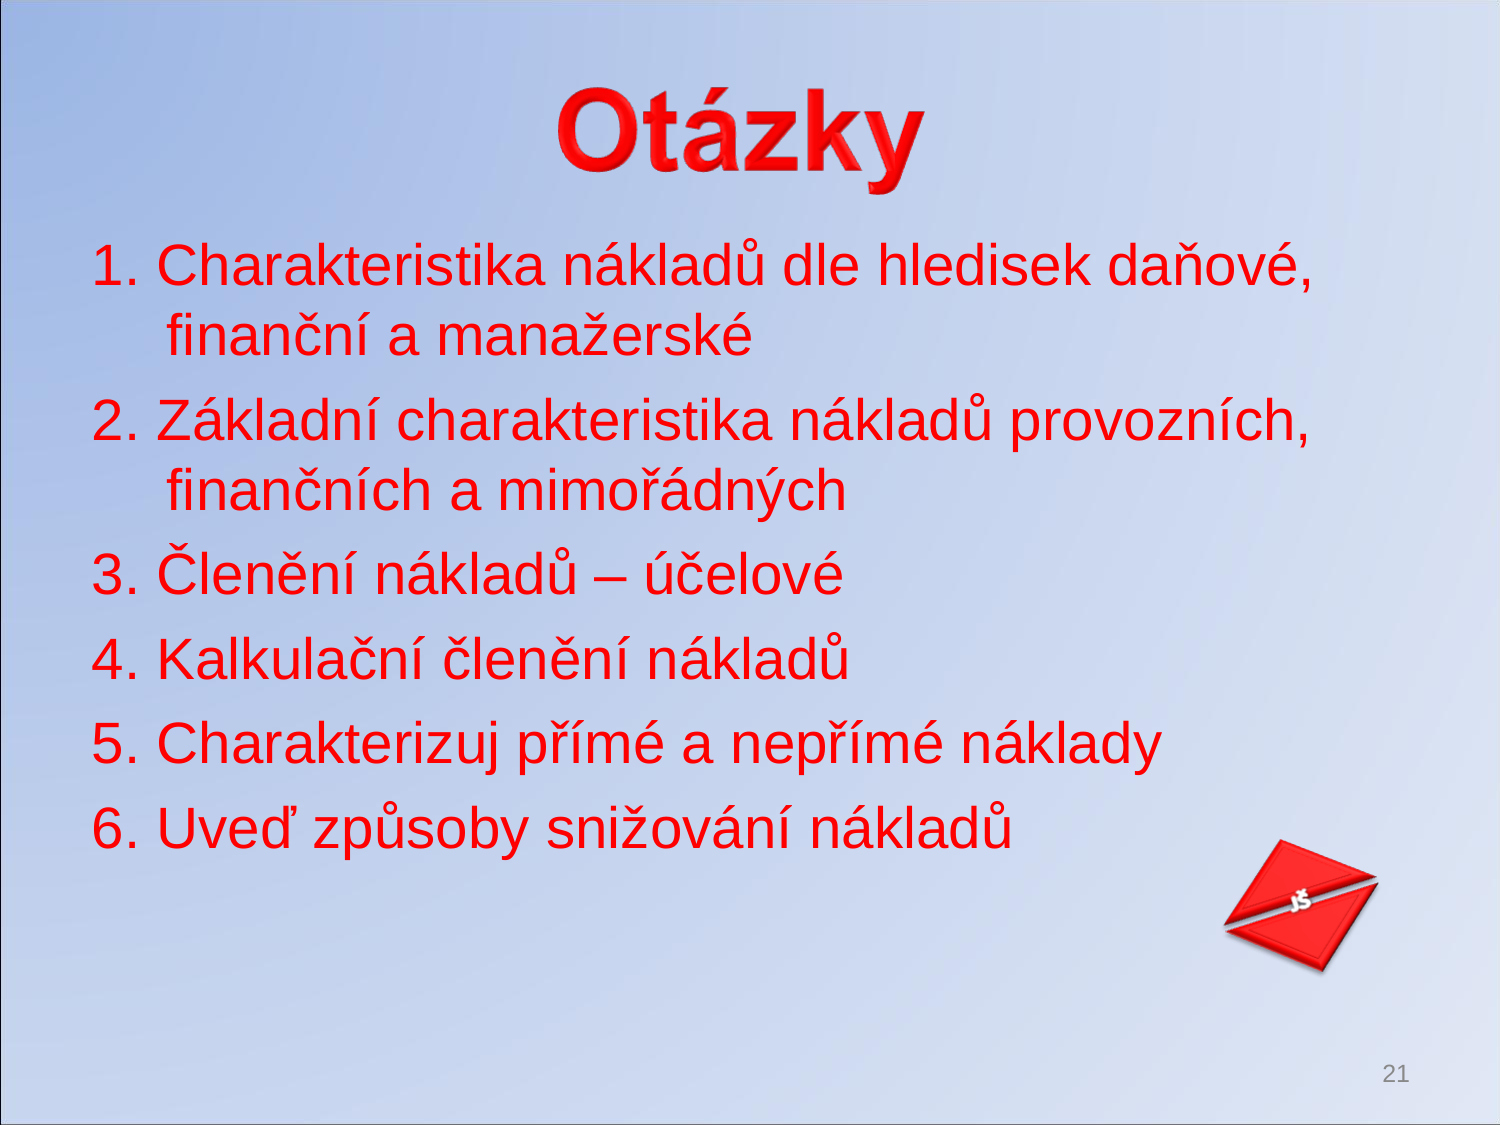

# 1. Charakteristika nákladů dle hledisek daňové, finanční a manažerské
2. Základní charakteristika nákladů provozních, finančních a mimořádných
3. Členění nákladů – účelové
4. Kalkulační členění nákladů
5. Charakterizuj přímé a nepřímé náklady
6. Uveď způsoby snižování nákladů